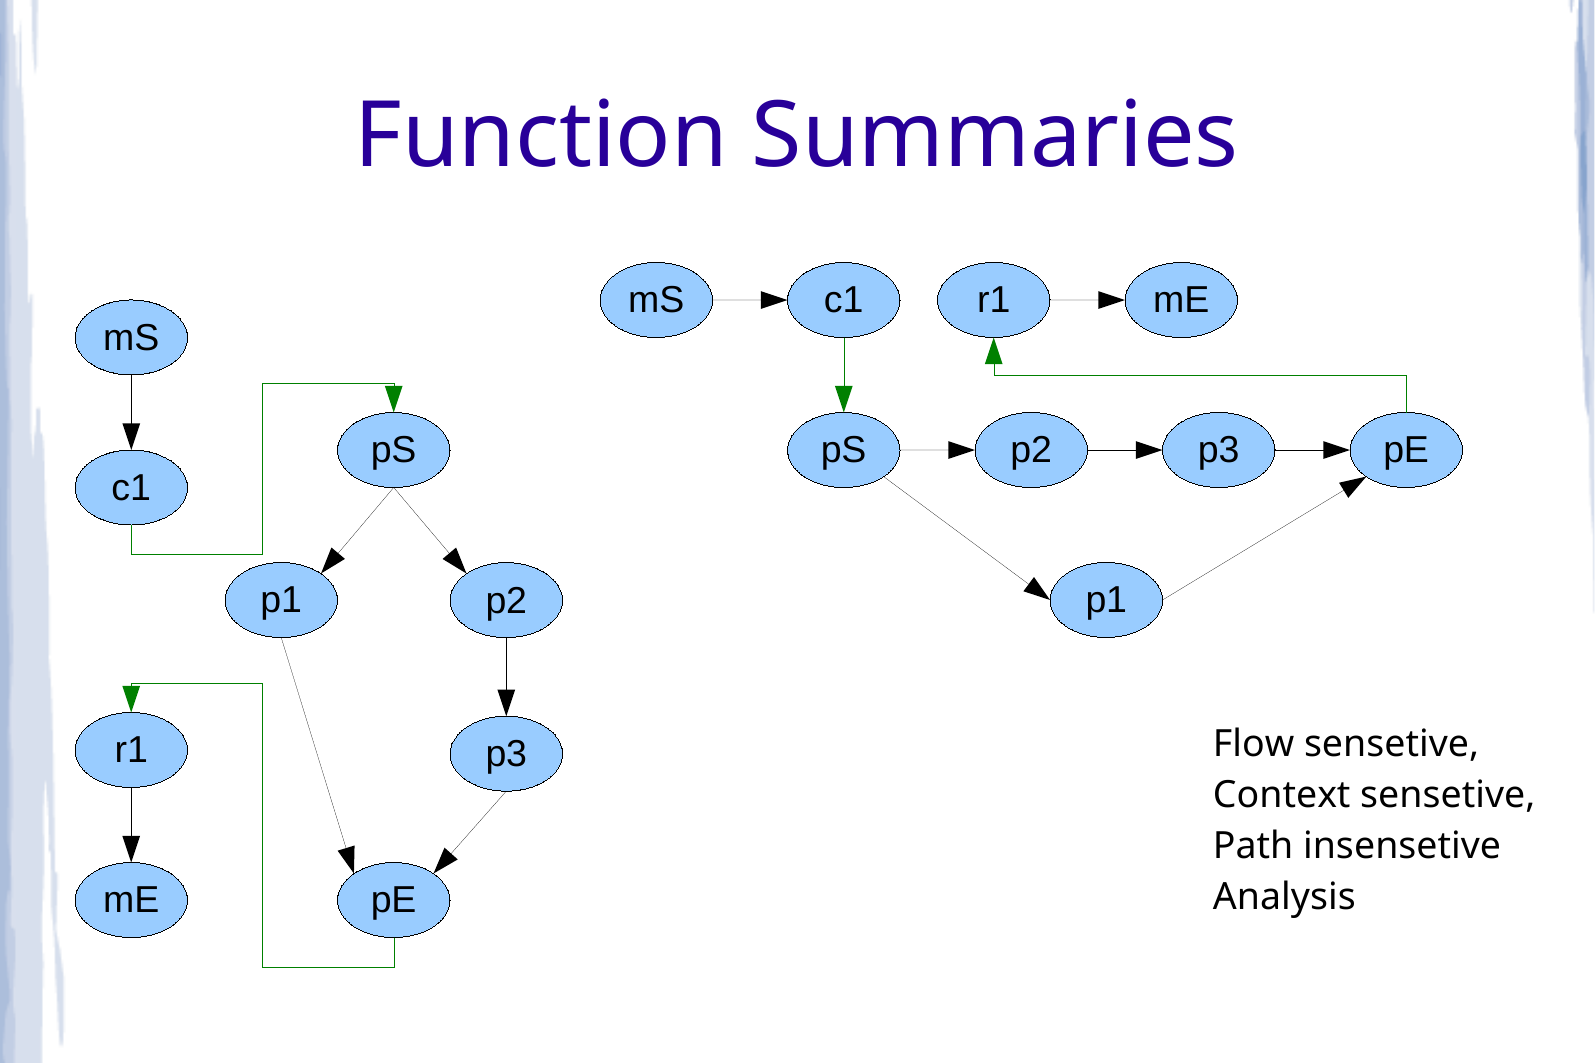

# Function Summaries
mS
r1
c1
mE
mS
p2
p3
pE
pS
pS
c1
p1
p1
p2
Flow sensetive,
Context sensetive,
Path insensetive
Analysis
r1
p3
mE
pE